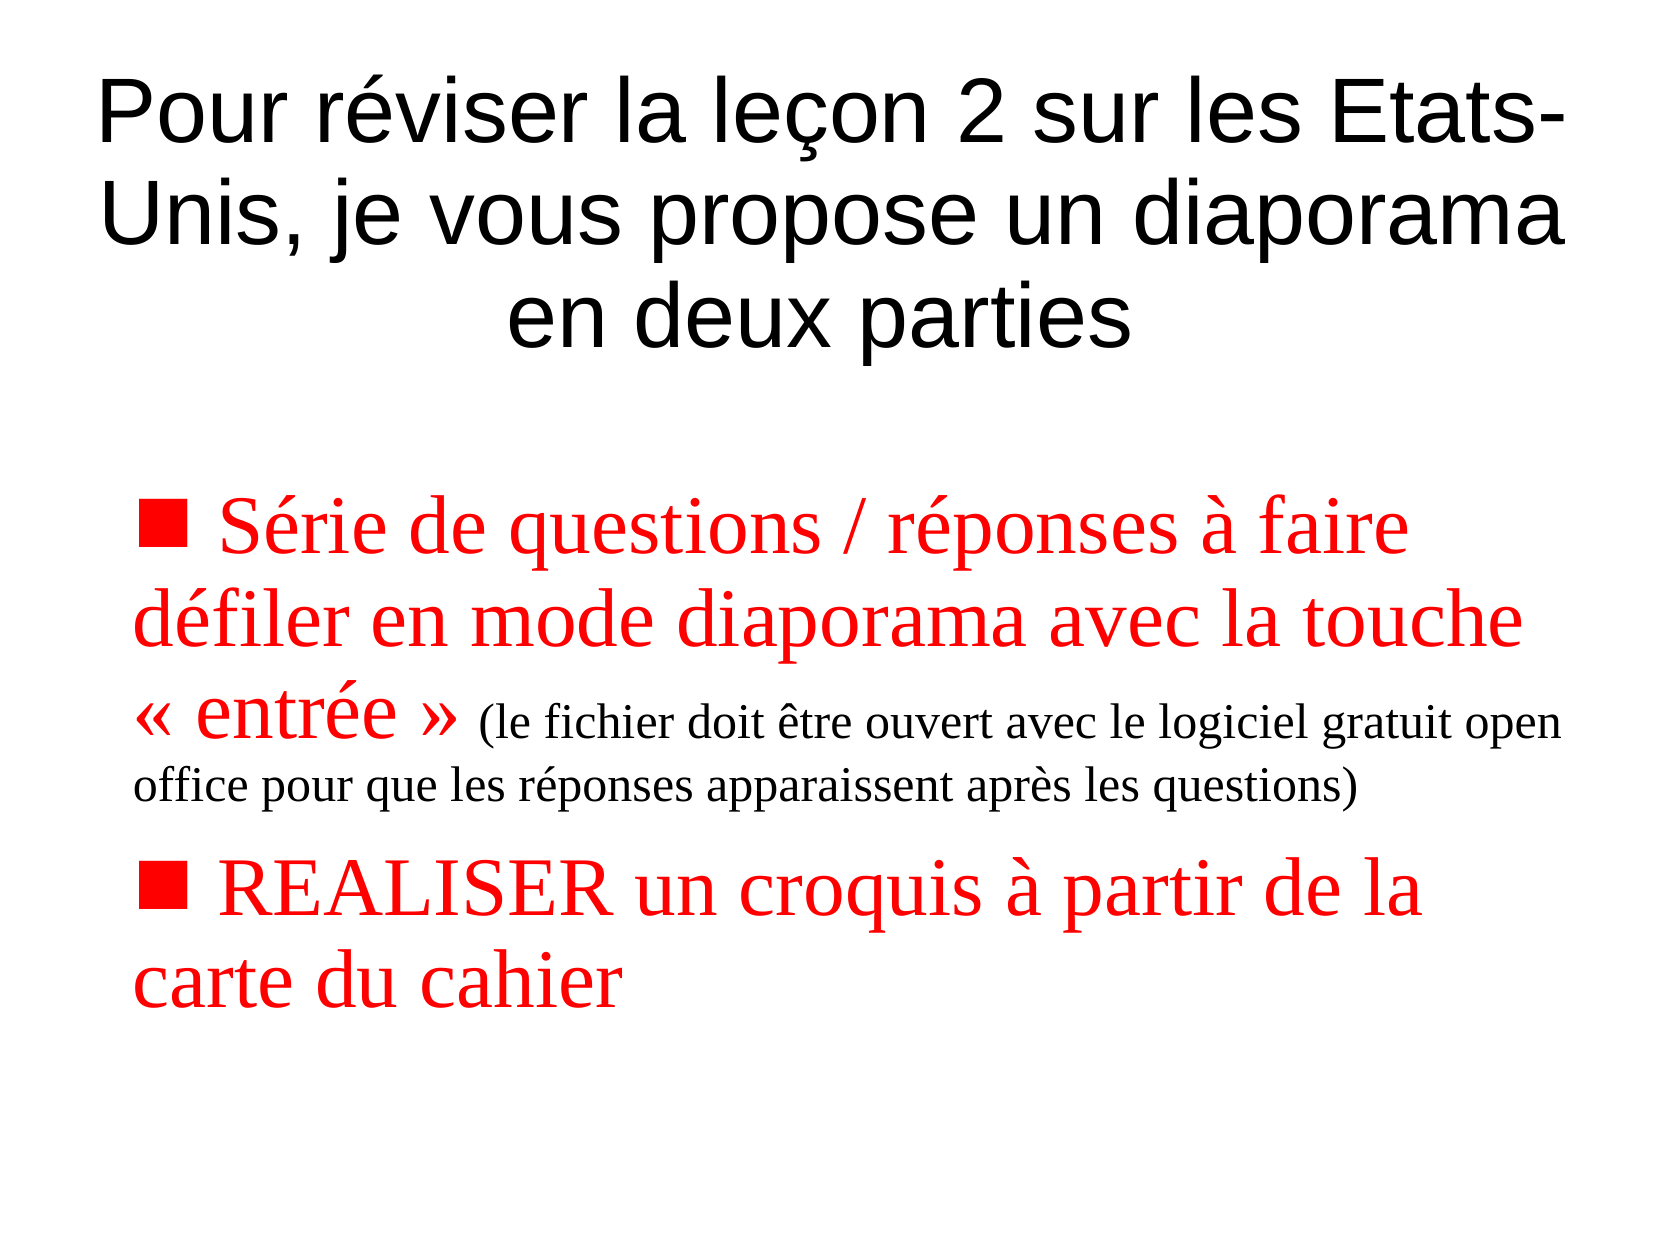

# Pour réviser la leçon 2 sur les Etats-Unis, je vous propose un diaporama en deux parties
 Série de questions / réponses à faire défiler en mode diaporama avec la touche « entrée » (le fichier doit être ouvert avec le logiciel gratuit open office pour que les réponses apparaissent après les questions)
 REALISER un croquis à partir de la carte du cahier